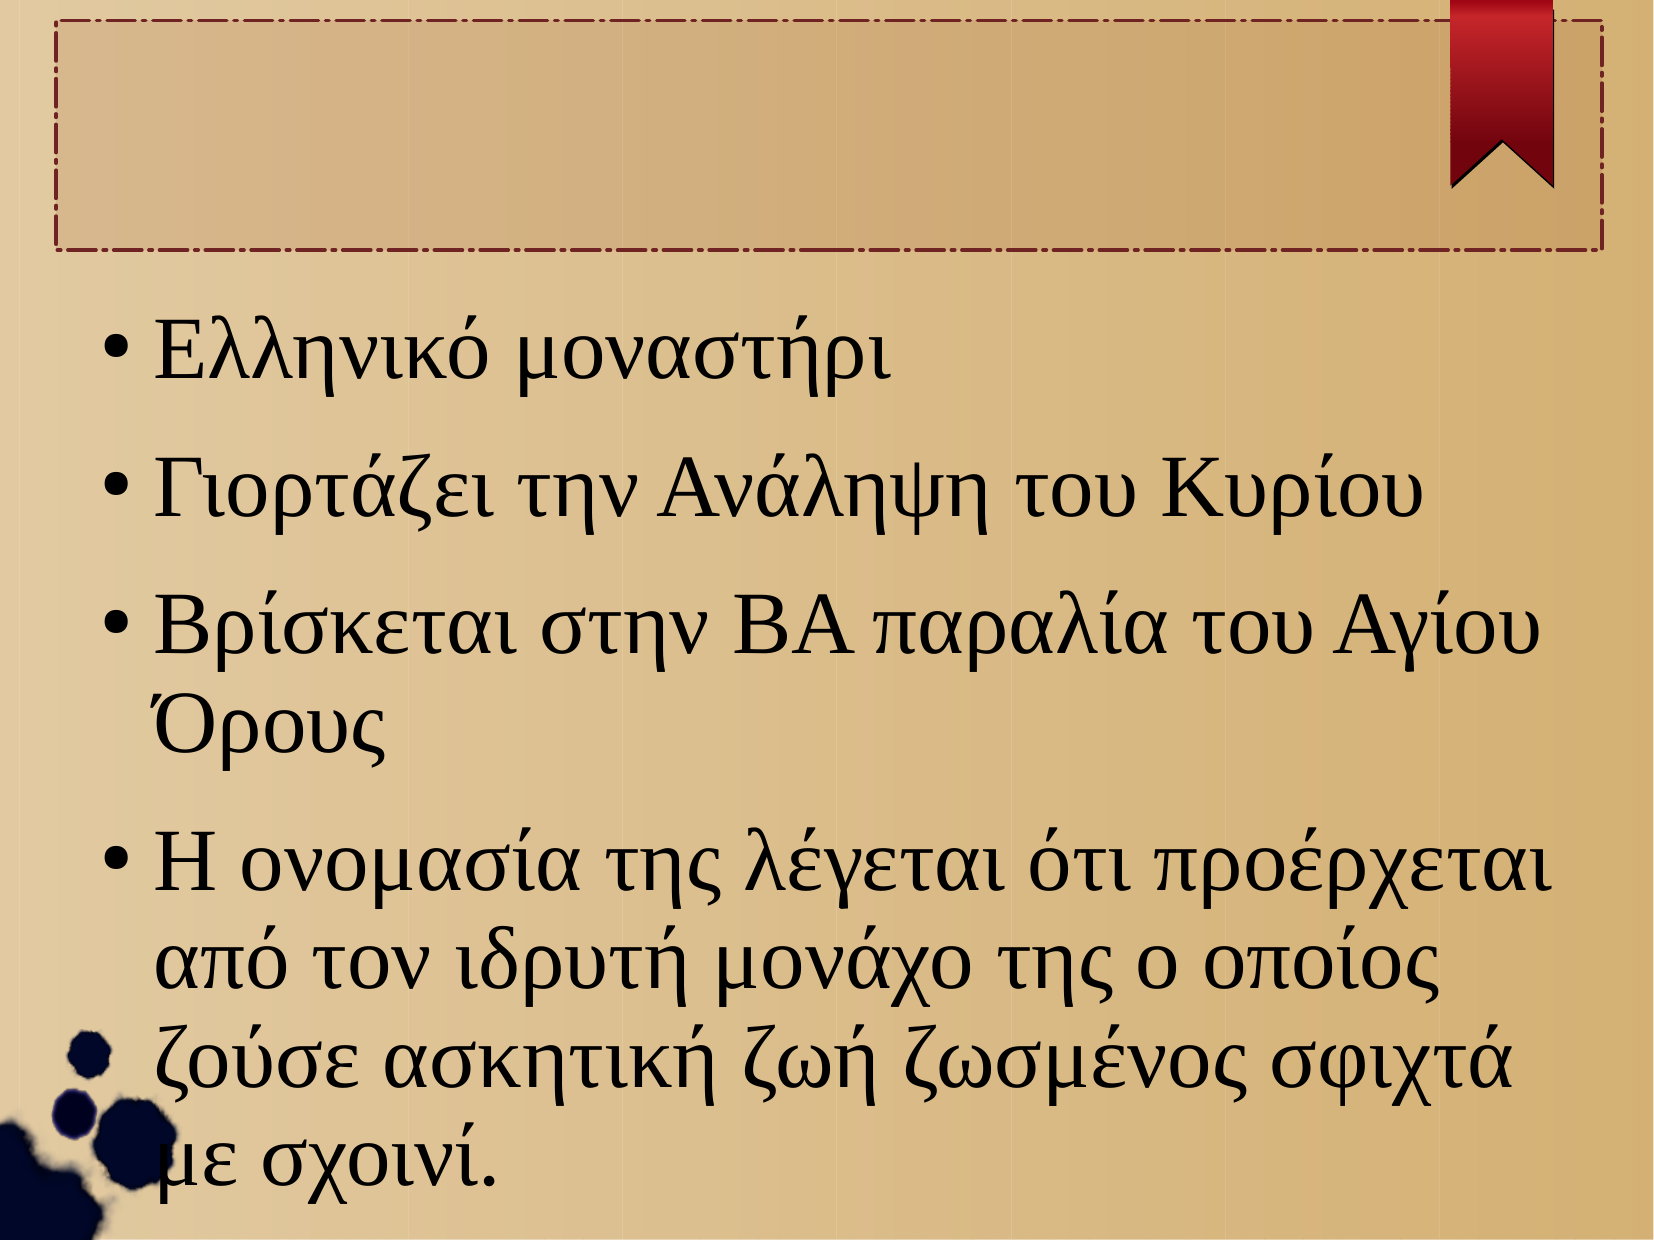

#
Ελληνικό μοναστήρι
Γιορτάζει την Ανάληψη του Κυρίου
Βρίσκεται στην ΒΑ παραλία του Αγίου Όρους
Η ονομασία της λέγεται ότι προέρχεται από τον ιδρυτή μονάχο της ο οποίος ζούσε ασκητική ζωή ζωσμένος σφιχτά με σχοινί.
Πρώτη Ιστορική καταγραφή της μονής είναι το 1001 απο τον ηγούμενο της Θεόκτιστο Ά
Τον 11ο αι. Λέγεται ότι η αρχική μονή καταστρέφεται λόγο κατολίσθησης.
Στους επόμενους αιώνες γνωρίζει ακμή έχοντας την 9η θέση στο Β' Τυπικο μεταξύ 25 μονών και στο 'Γ Τυπικό κατέχει την ιδια θέση αλλά ανάμεσα σε 19 μονές.
Το 1533 καταστρέφεται απο πειρατές
Το 1552 αρχίζει η ανοικοδόμηση της.
Τον 17ο αιώνα φτάνει στην παρακμή αλλά τον 18ο αιώνα χάρης στον μητροπολίτη Μελενίκου Γρηγορίου ανορθώνεται.
Θεωρείται ένα απο τα αυστηρότερα κοινόβια του Α. Όρους
Στην επανάσταση του 21 η μονή προσφέρει μεγάλες υπηρεσίες.
Το καθολικο χτίστηκε το 1806-1810 χάρης την δαπάνη του μητροπολίτη Κασσανδρείας Ιγνάτι.
Πλούσια σε τοιχογραφίες μονή και πλούσια και σε άλλα έργα τέχνης απο διάσημους καλλιτέχνες.
Μέσα στην Μονή υπάρχουν 6 παρεκλήσσια